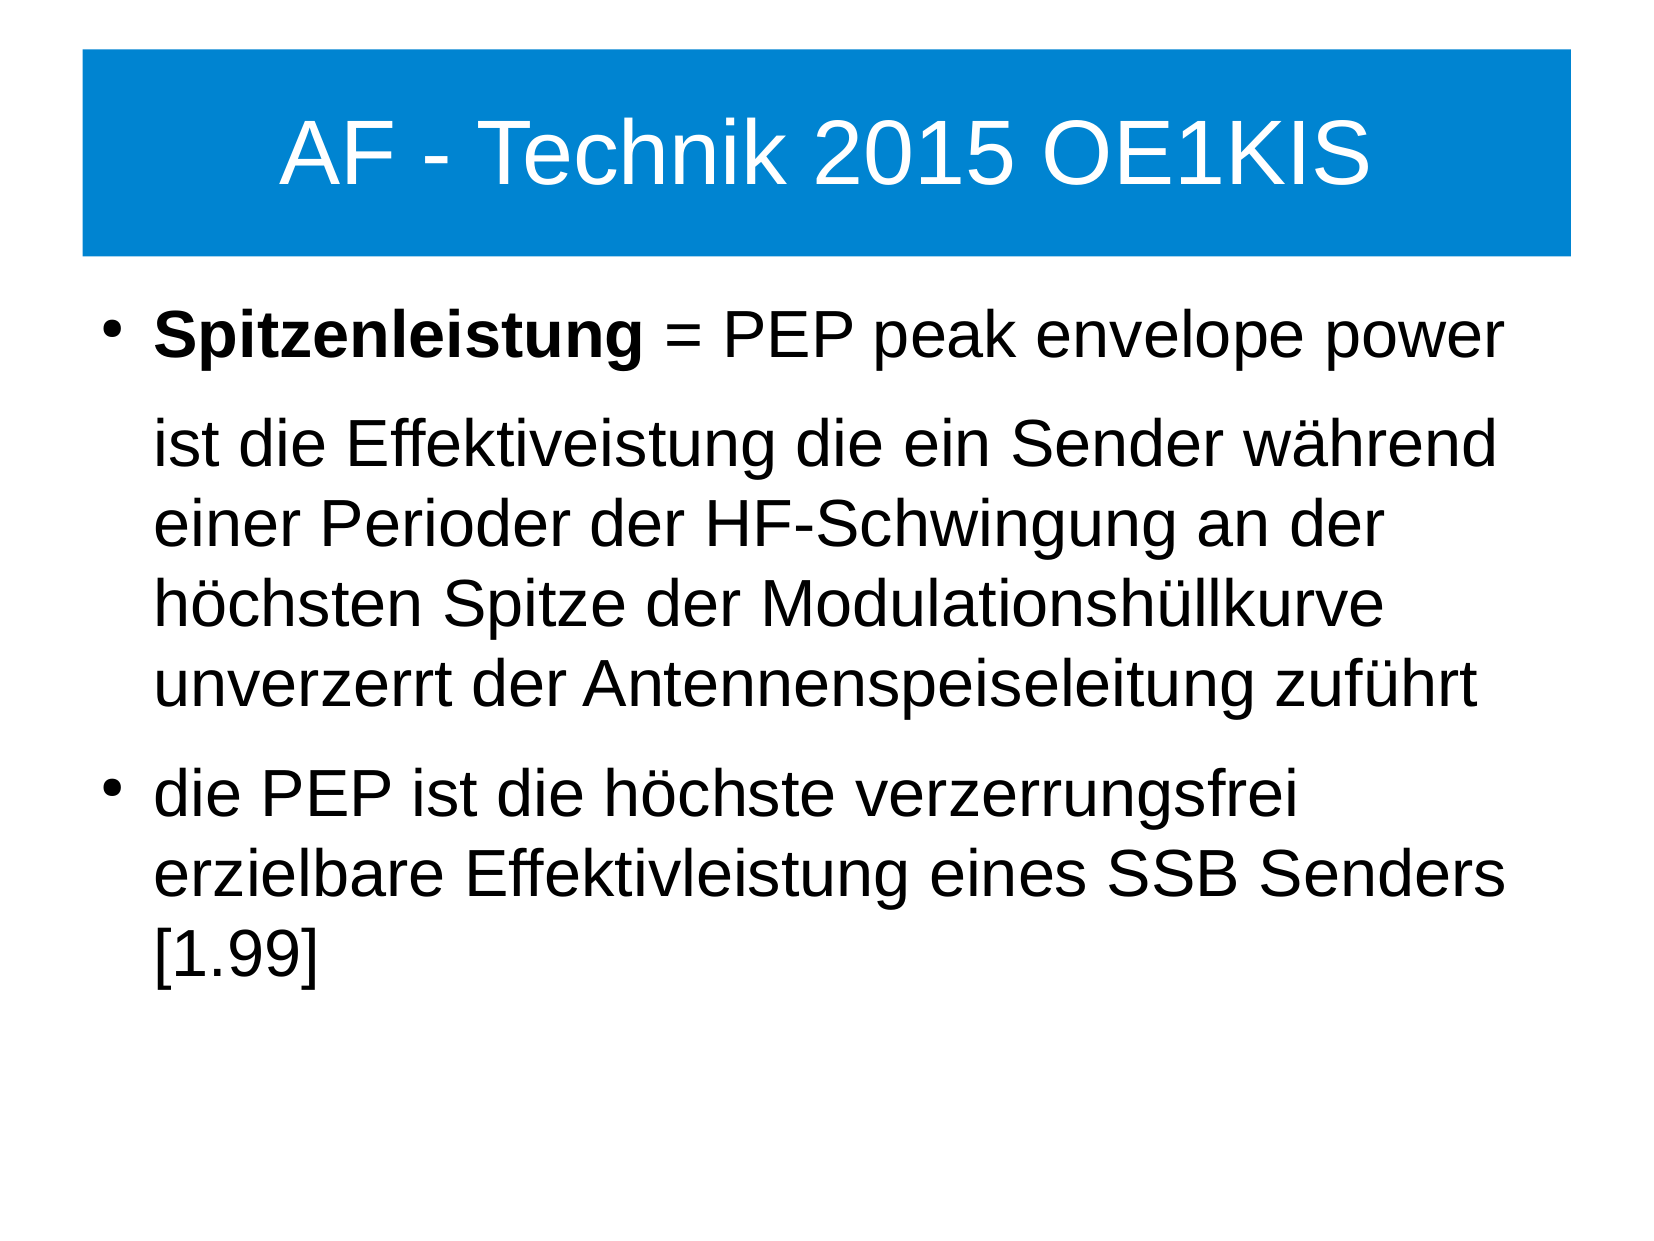

# AF - Technik 2015 OE1KIS
Spitzenleistung = PEP peak envelope power
ist die Effektiveistung die ein Sender während einer Perioder der HF-Schwingung an der höchsten Spitze der Modulationshüllkurve unverzerrt der Antennenspeiseleitung zuführt
die PEP ist die höchste verzerrungsfrei erzielbare Effektivleistung eines SSB Senders
[1.99]